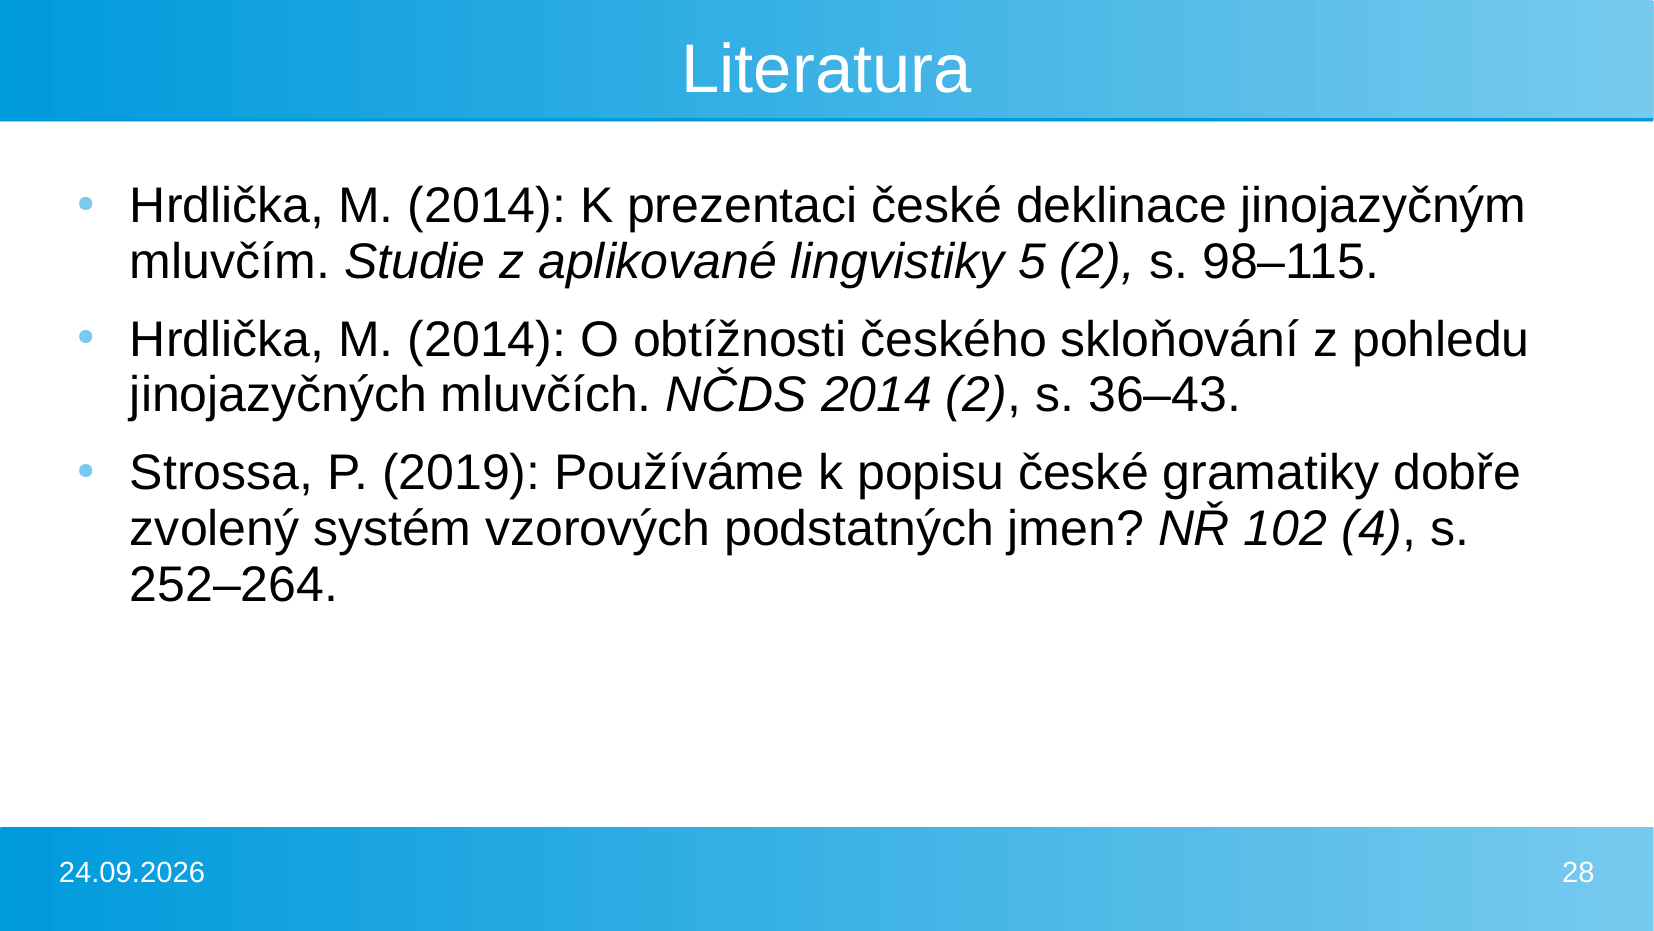

# Literatura
Hrdlička, M. (2014): K prezentaci české deklinace jinojazyčným mluvčím. Studie z aplikované lingvistiky 5 (2), s. 98–115.
Hrdlička, M. (2014): O obtížnosti českého skloňování z pohledu jinojazyčných mluvčích. NČDS 2014 (2), s. 36–43.
Strossa, P. (2019): Používáme k popisu české gramatiky dobře zvolený systém vzorových podstatných jmen? NŘ 102 (4), s. 252–264.
28